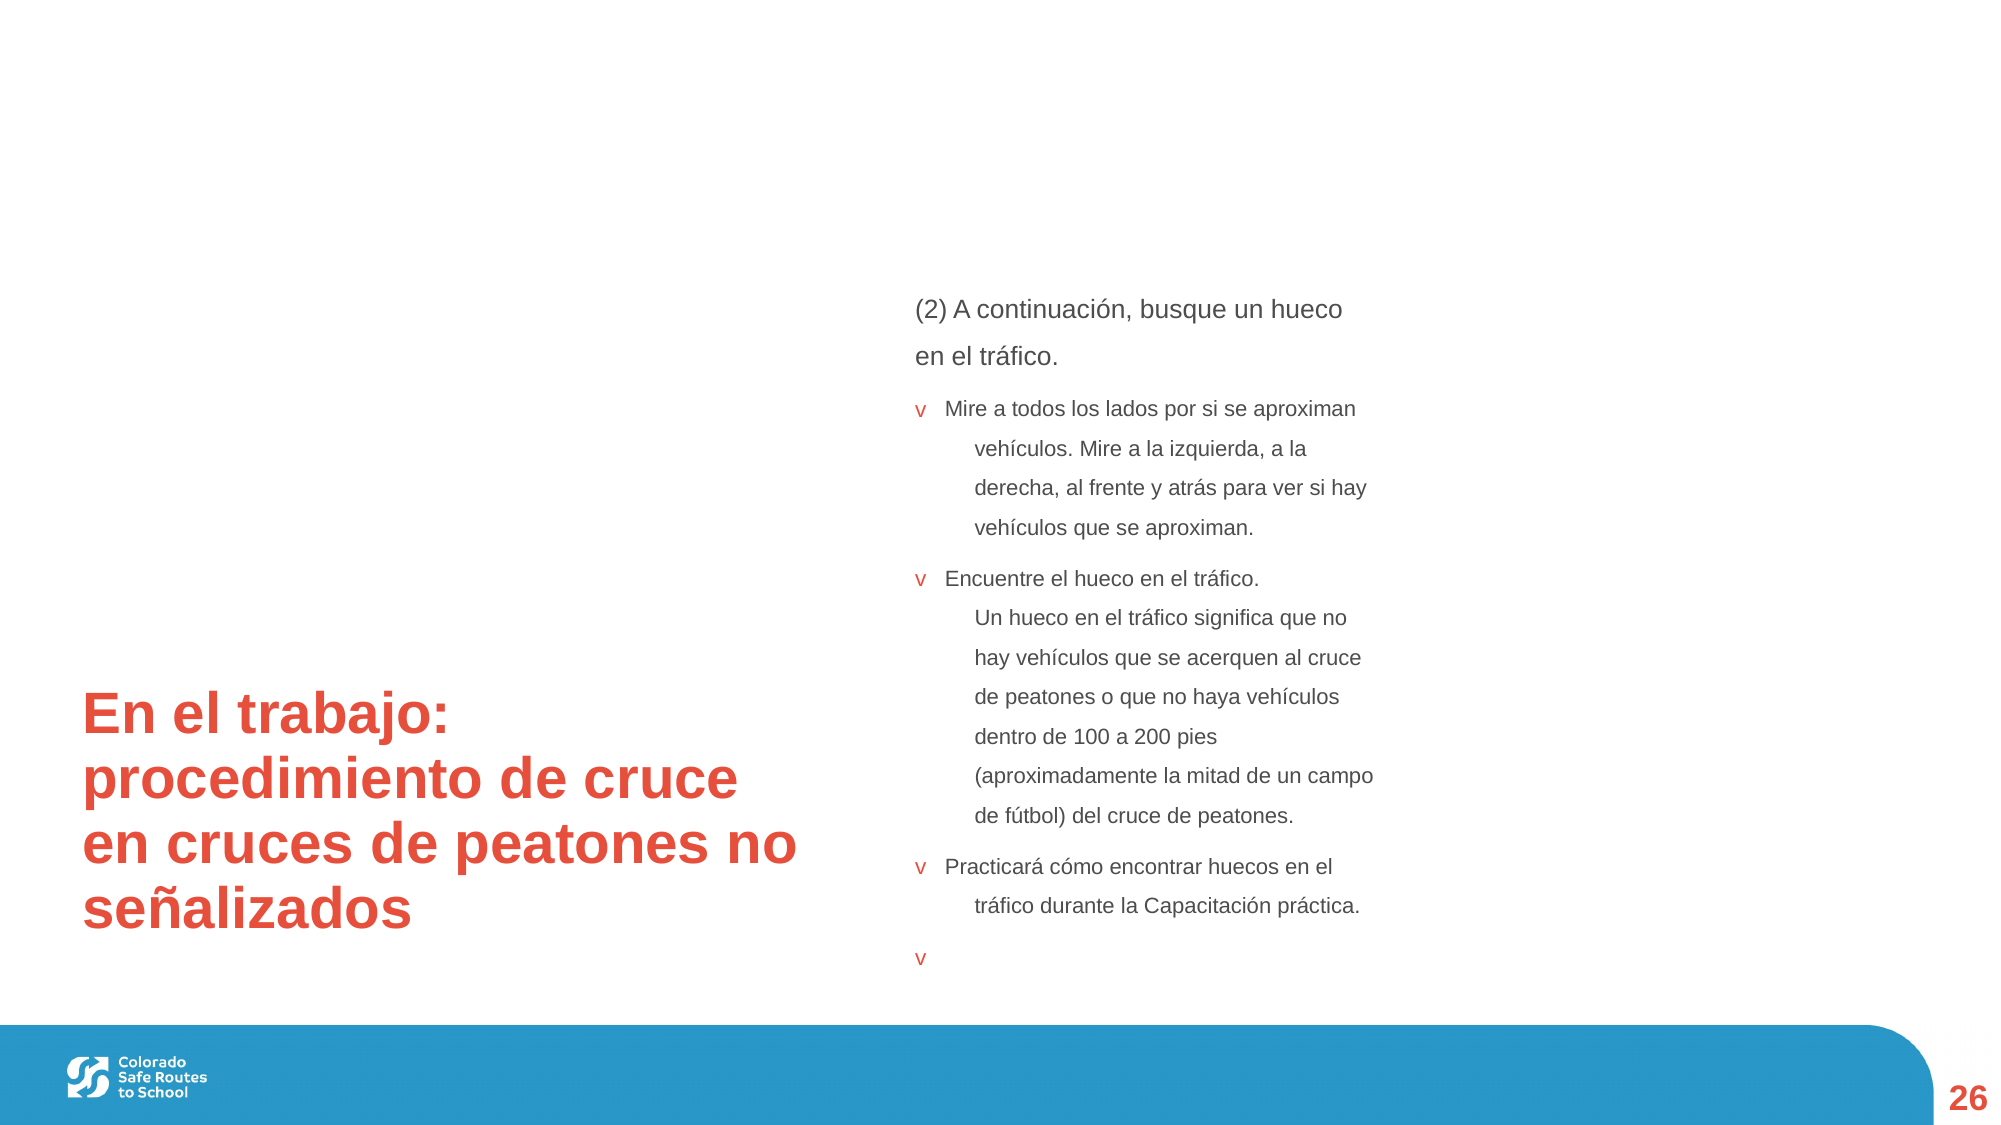

# En el trabajo: procedimiento de cruce en cruces de peatones no señalizados
(2) A continuación, busque un hueco en el tráfico.
Mire a todos los lados por si se aproximan vehículos. Mire a la izquierda, a la derecha, al frente y atrás para ver si hay vehículos que se aproximan.
Encuentre el hueco en el tráfico.
Un hueco en el tráfico significa que no hay vehículos que se acerquen al cruce de peatones o que no haya vehículos dentro de 100 a 200 pies (aproximadamente la mitad de un campo de fútbol) del cruce de peatones.
Practicará cómo encontrar huecos en el tráfico durante la Capacitación práctica.
26